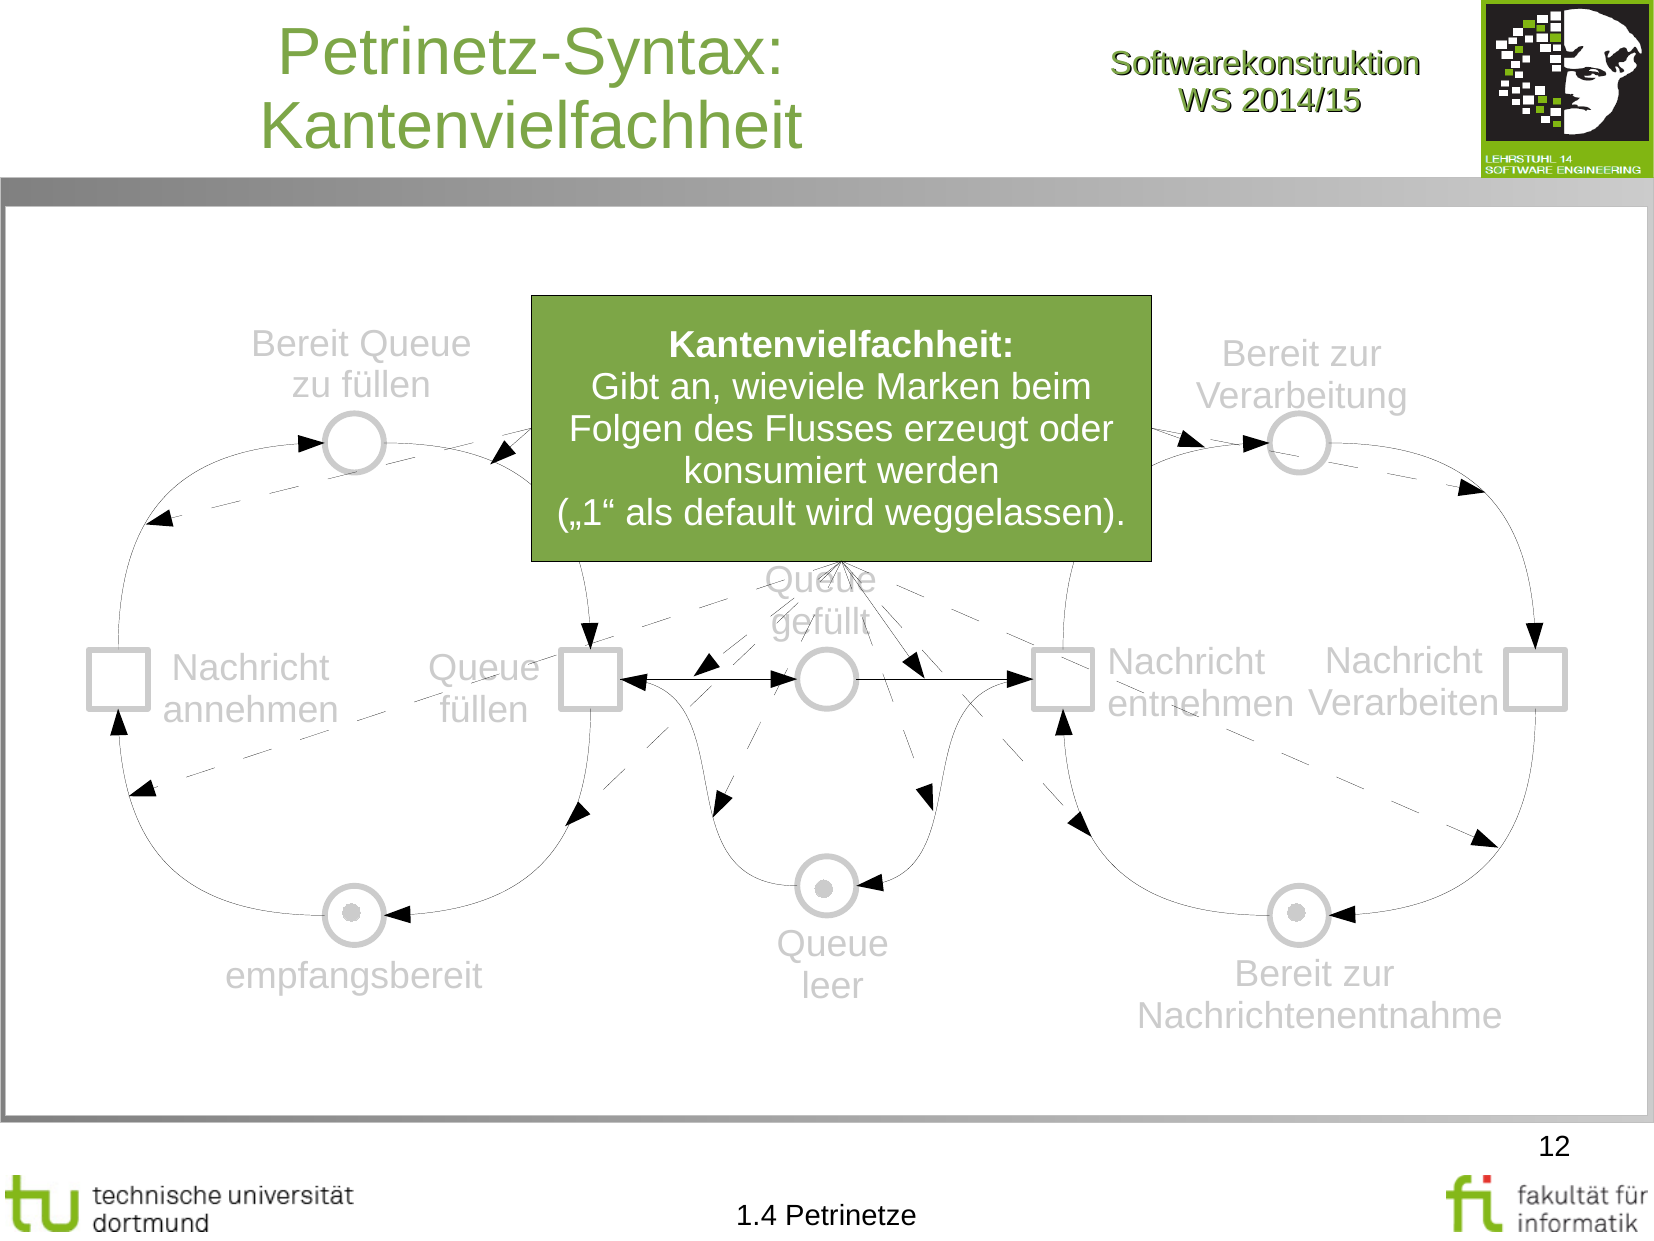

# Petrinetz-Syntax: Kantenvielfachheit
Kantenvielfachheit:
Gibt an, wieviele Marken beim
Folgen des Flusses erzeugt oder
konsumiert werden
(„1“ als default wird weggelassen).
Bereit Queue
zu füllen
Bereit zur
Verarbeitung
Queue
gefüllt
Nachricht
Verarbeiten
Nachricht
entnehmen
Nachricht
annehmen
Queue
füllen
Queue
leer
Bereit zur
Nachrichtenentnahme
empfangsbereit
12
1.4 Petrinetze